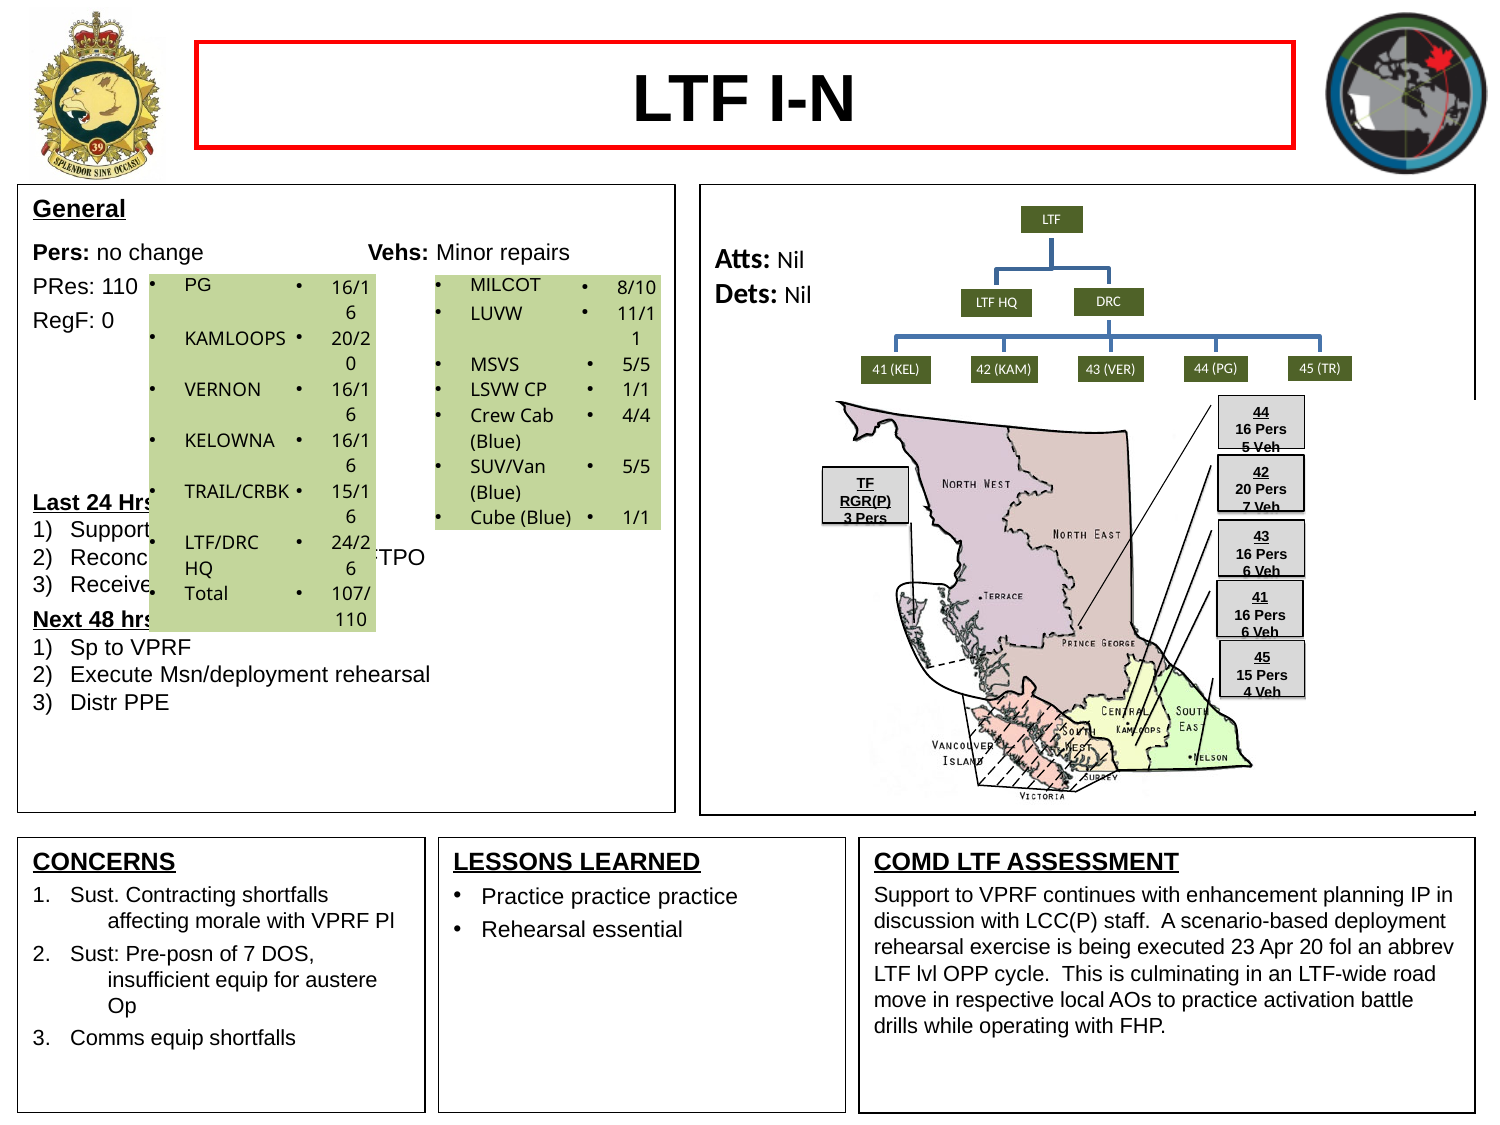

# LTF I-N
General
Pers: no change 	 Vehs: Minor repairs
PRes: 110
RegF: 0
Last 24 Hrs
Support to VRPF
Reconcile veh allocation in CFTPO
Receive PPE
Next 48 hrs
Sp to VPRF
Execute Msn/deployment rehearsal
Distr PPE
LTF
DRC
LTF HQ
41 (KEL)
42 (KAM)
43 (VER)
44 (PG)
45 (TR)
Atts: Nil
Dets: Nil
| PG | 16/16 |
| --- | --- |
| KAMLOOPS | 20/20 |
| VERNON | 16/16 |
| KELOWNA | 16/16 |
| TRAIL/CRBK | 15/16 |
| LTF/DRC HQ | 24/26 |
| Total | 107/110 |
| MILCOT | 8/10 |
| --- | --- |
| LUVW | 11/11 |
| MSVS | 5/5 |
| LSVW CP | 1/1 |
| Crew Cab (Blue) | 4/4 |
| SUV/Van (Blue) | 5/5 |
| Cube (Blue) | 1/1 |
44
16 Pers
5 Veh
42
20 Pers
7 Veh
TF RGR(P)
3 Pers
43
16 Pers
6 Veh
41
16 Pers
6 Veh
45
15 Pers
4 Veh
CONCERNS
Sust. Contracting shortfalls affecting morale with VPRF Pl
Sust: Pre-posn of 7 DOS, insufficient equip for austere Op
Comms equip shortfalls
LESSONS LEARNED
Practice practice practice
Rehearsal essential
COMD LTF ASSESSMENT
Support to VPRF continues with enhancement planning IP in discussion with LCC(P) staff. A scenario-based deployment rehearsal exercise is being executed 23 Apr 20 fol an abbrev LTF lvl OPP cycle. This is culminating in an LTF-wide road move in respective local AOs to practice activation battle drills while operating with FHP.